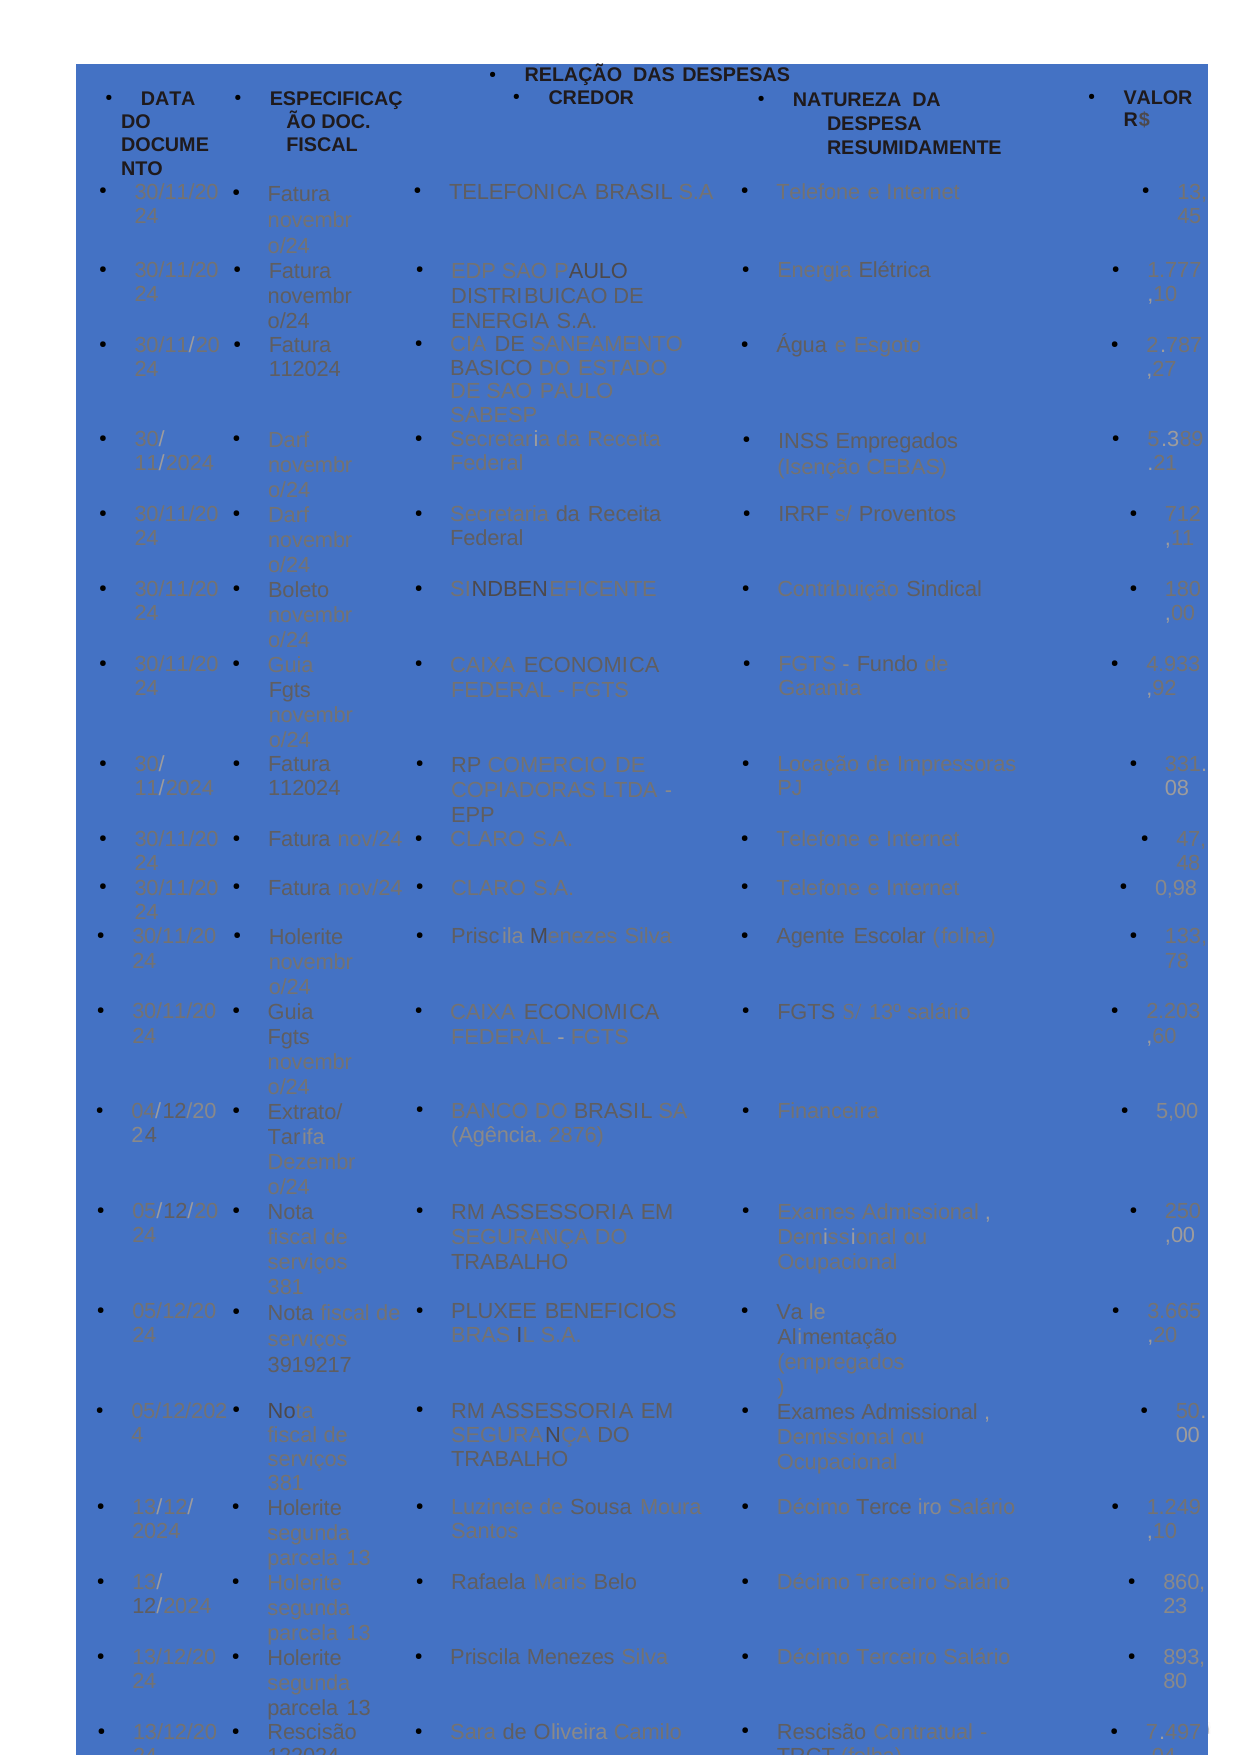

| RELAÇÃO DAS DESPESAS | | | | |
| --- | --- | --- | --- | --- |
| DATA DO DOCUMENTO | ESPECIFICAÇÃO DOC. FISCAL | CREDOR | NATUREZA DA DESPESA RESUMIDAMENTE | VALOR R$ |
| 30/11/2024 | Fatura novembro/24 | TELEFONICA BRASIL S.A | Telefone e Internet | 13,45 |
| 30/11/2024 | Fatura novembro/24 | EDP SAO PAULO DISTRIBUICAO DE ENERGIA S.A. | Energia Elétrica | 1.777,10 |
| 30/11/2024 | Fatura 112024 | CIA DE SANEAMENTO BASICO DO ESTADO DE SAO PAULO SABESP | Água e Esgoto | 2.787 ,27 |
| 30/ 11/2024 | Darf novembro/24 | Secretaria da Receita Federal | INSS Empregados (Isenção CEBAS) | 5.389.21 |
| 30/11/2024 | Darf novembro/24 | Secretaria da Receita Federal | IRRF s/ Proventos | 712,11 |
| 30/11/2024 | Boleto novembro/24 | SINDBENEFICENTE | Contribuição Sindical | 180,00 |
| 30/11/2024 | Guia Fgts novembro/24 | CAIXA ECONOMICA FEDERAL - FGTS | FGTS - Fundo de Garantia | 4.933 ,92 |
| 30/ 11/2024 | Fatura 112024 | RP COMERCIO DE COPIADORAS LTDA -EPP | Locação de Impressoras PJ | 331.08 |
| 30/11/2024 | Fatura nov/24 | CLARO S.A. | Telefone e Internet | 47,48 |
| 30/11/2024 | Fatura nov/24 | CLARO S.A. | Telefone e Internet | 0,98 |
| 30/11/2024 | Holerite novembro/24 | Priscila Menezes Silva | Agente Escolar (folha) | 133,78 |
| 30/11/2024 | Guia Fgts novembro/24 | CAIXA ECONOMICA FEDERAL - FGTS | FGTS S/ 13º salário | 2.203,60 |
| 04/12/2024 | Extrato/Tarifa Dezembro/24 | BANCO DO BRASIL SA (Agência. 2876) | Financeira | 5,00 |
| 05/12/2024 | Nota fiscal de serviços 381 | RM ASSESSORIA EM SEGURANÇA DO TRABALHO | Exames Admissional , Demissional ou Ocupacional | 250,00 |
| 05/12/2024 | Nota fiscal de serviços 3919217 | PLUXEE BENEFICIOS BRAS IL S.A. | Va le Alimentação (empregados) | 3.665 ,20 |
| 05/12/2024 | Nota fiscal de serviços 381 | RM ASSESSORIA EM SEGURANÇA DO TRABALHO | Exames Admissional , Demissional ou Ocupacional | 50.00 |
| 13/12/ 2024 | Holerite segunda parcela 13 | Luzinete de Sousa Moura Santos | Décimo Terce iro Salário | 1.249,10 |
| 13/ 12/2024 | Holerite segunda parcela 13 | Rafaela Maris Belo | Décimo Terceiro Salário | 860,23 |
| 13/12/2024 | Holerite segunda parcela 13 | Priscila Menezes Silva | Décimo Terceiro Salário | 893,80 |
| 13/12/2024 | Rescisão 122024 | Sara de Oliveira Camilo | Rescisão Contratual - TRCT (folha) | 7.497 ,04 |
| 13/ 12/2024 | Holerite segunda parcela 13 | Fernanda do Nascimento Rodrigues Moncao | Décimo Terce iro Salário | 1.564,58 |
| 13/ 12/2024 | Holerite segunda parcela 13 | Mercedes Corte | Décimo Terceiro Salário | 1.392,19 |
| 13/12/2024 | Rescisão 122024 | Valdemira Santana dos Santos Paiva | Rescisão Contratual - TRCT (folha) | 12.597,74 |
| 13/12/2024 | Rescisão 122024 | Camila Antunes Freitas | Rescisão Contratual - TRCT (folha) | 14 .801,04 |